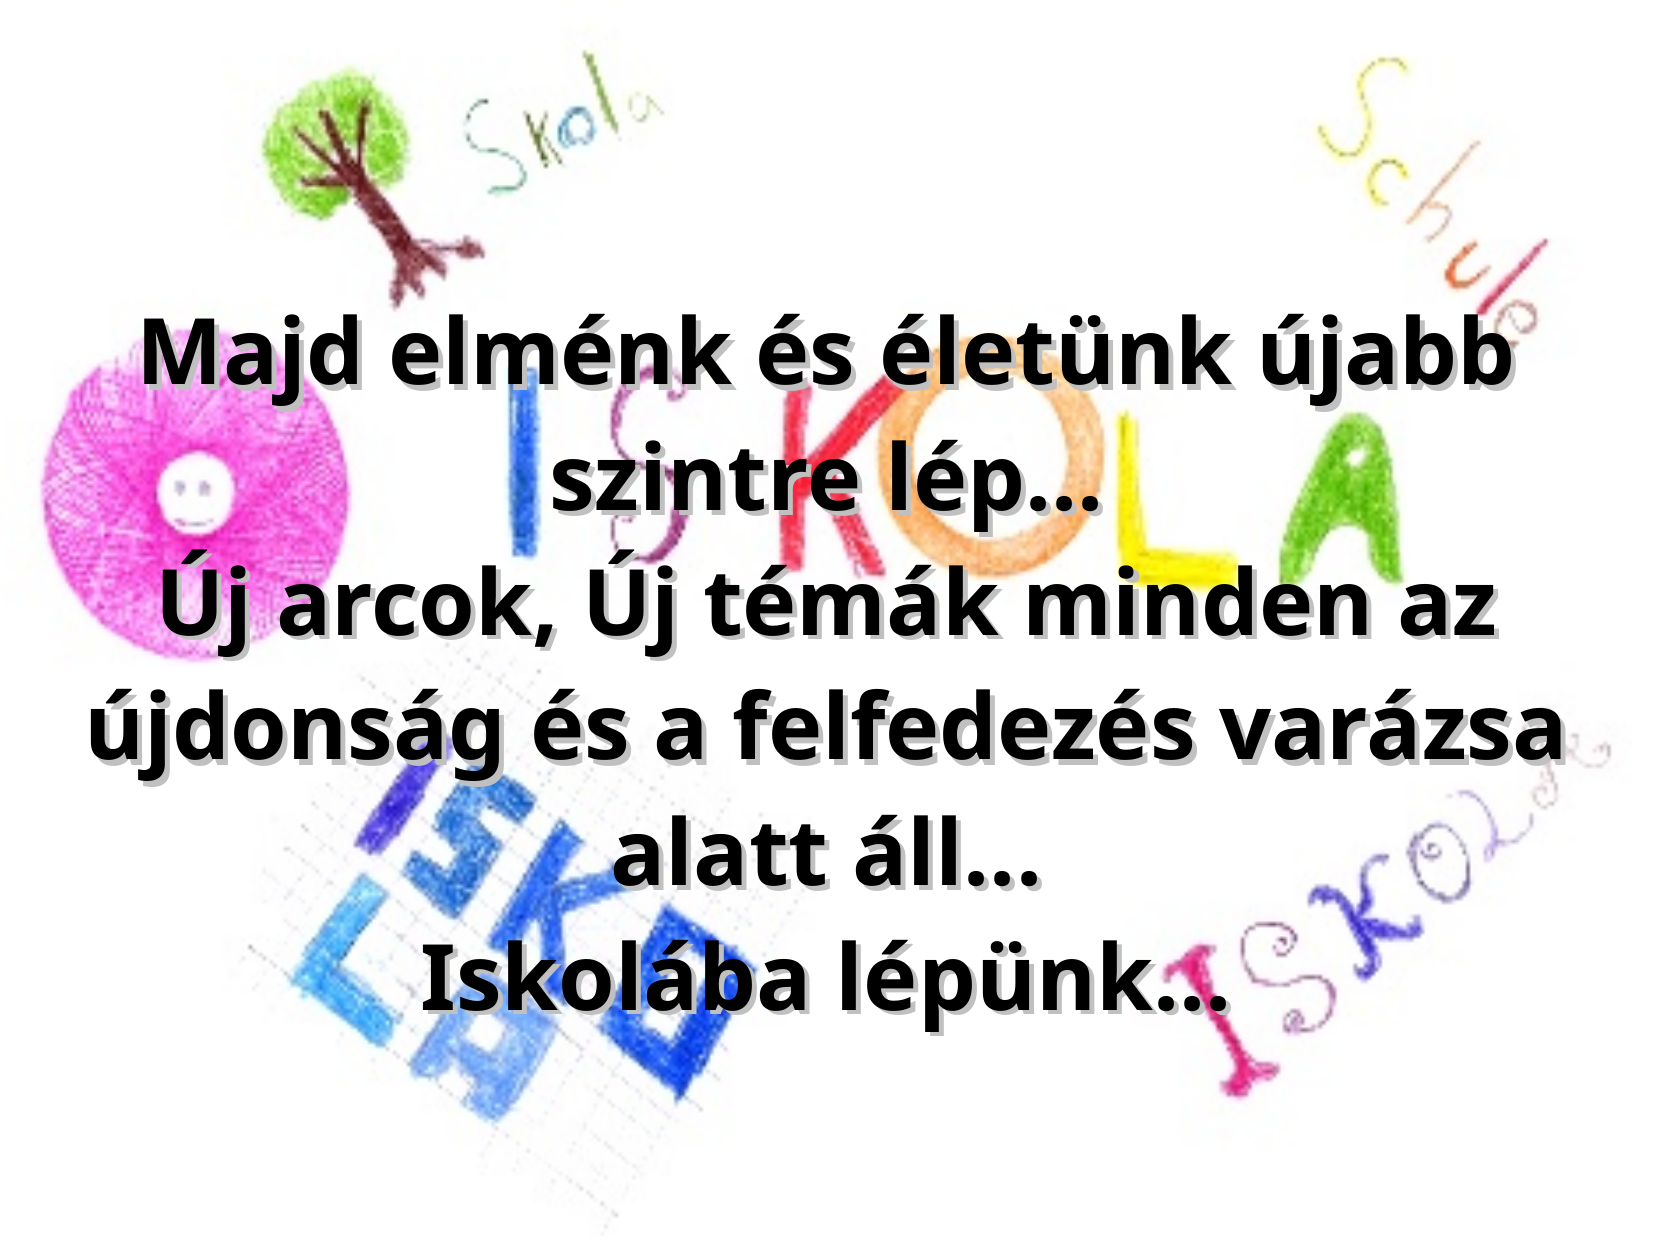

# Majd elménk és életünk újabb szintre lép...
Új arcok, Új témák minden az újdonság és a felfedezés varázsa alatt áll...
Iskolába lépünk...